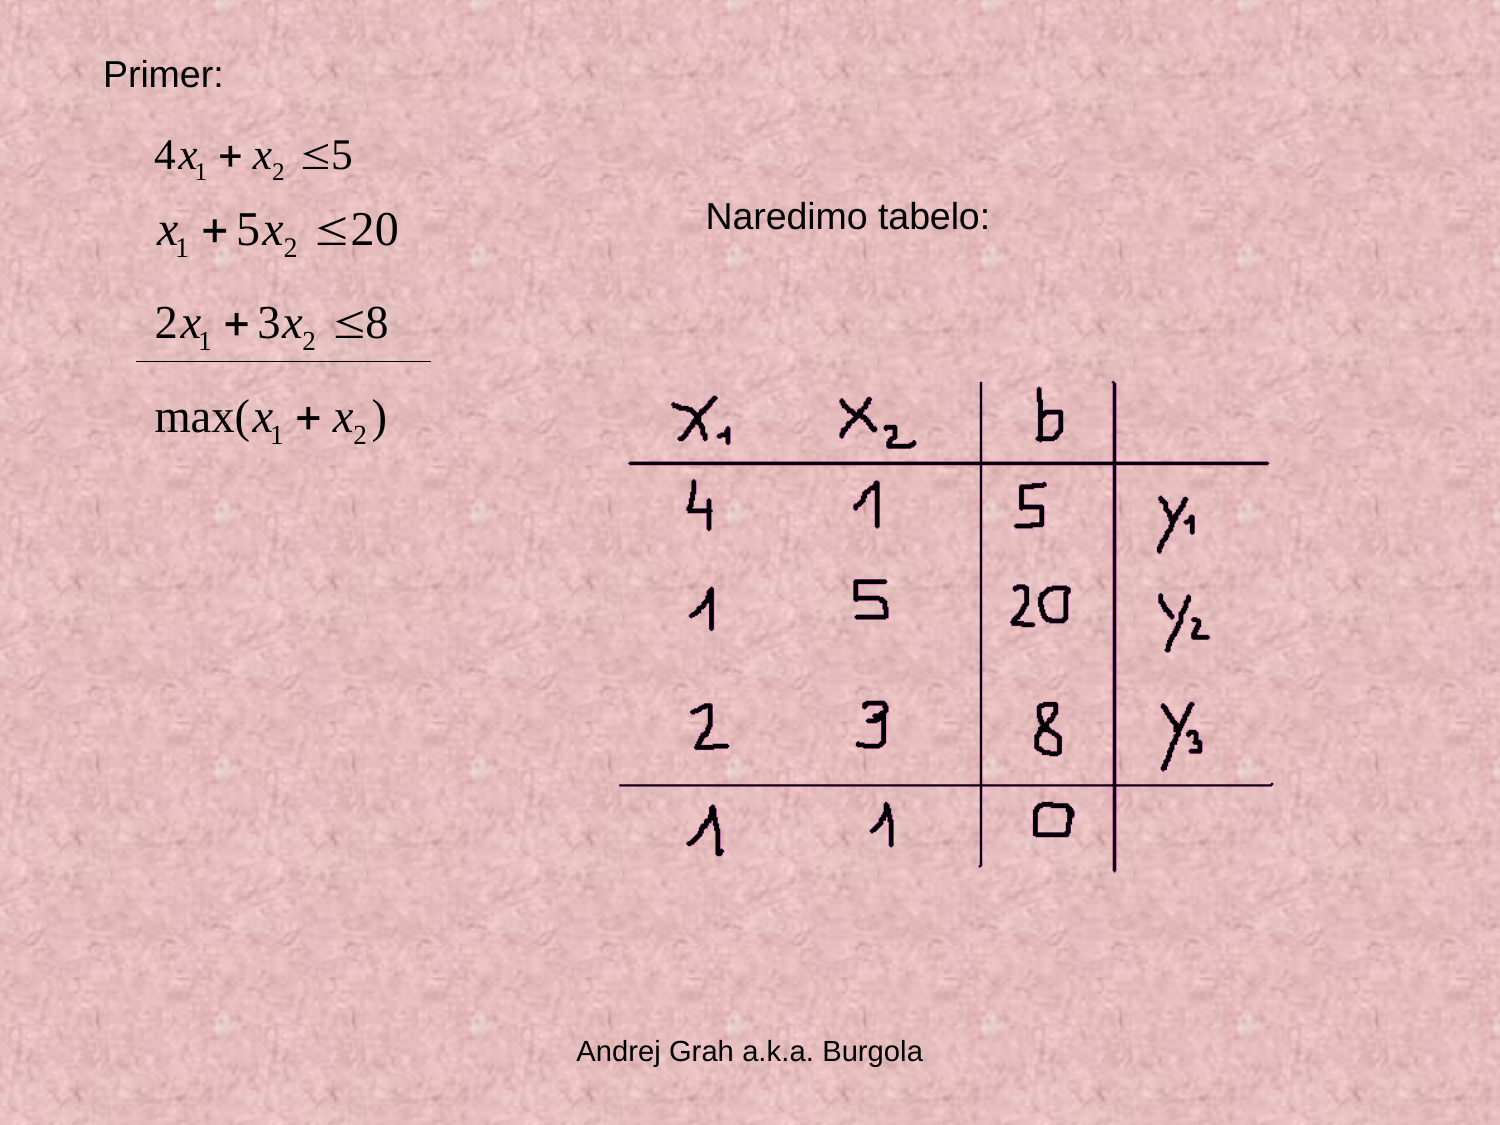

Primer:
Naredimo tabelo:
Andrej Grah a.k.a. Burgola